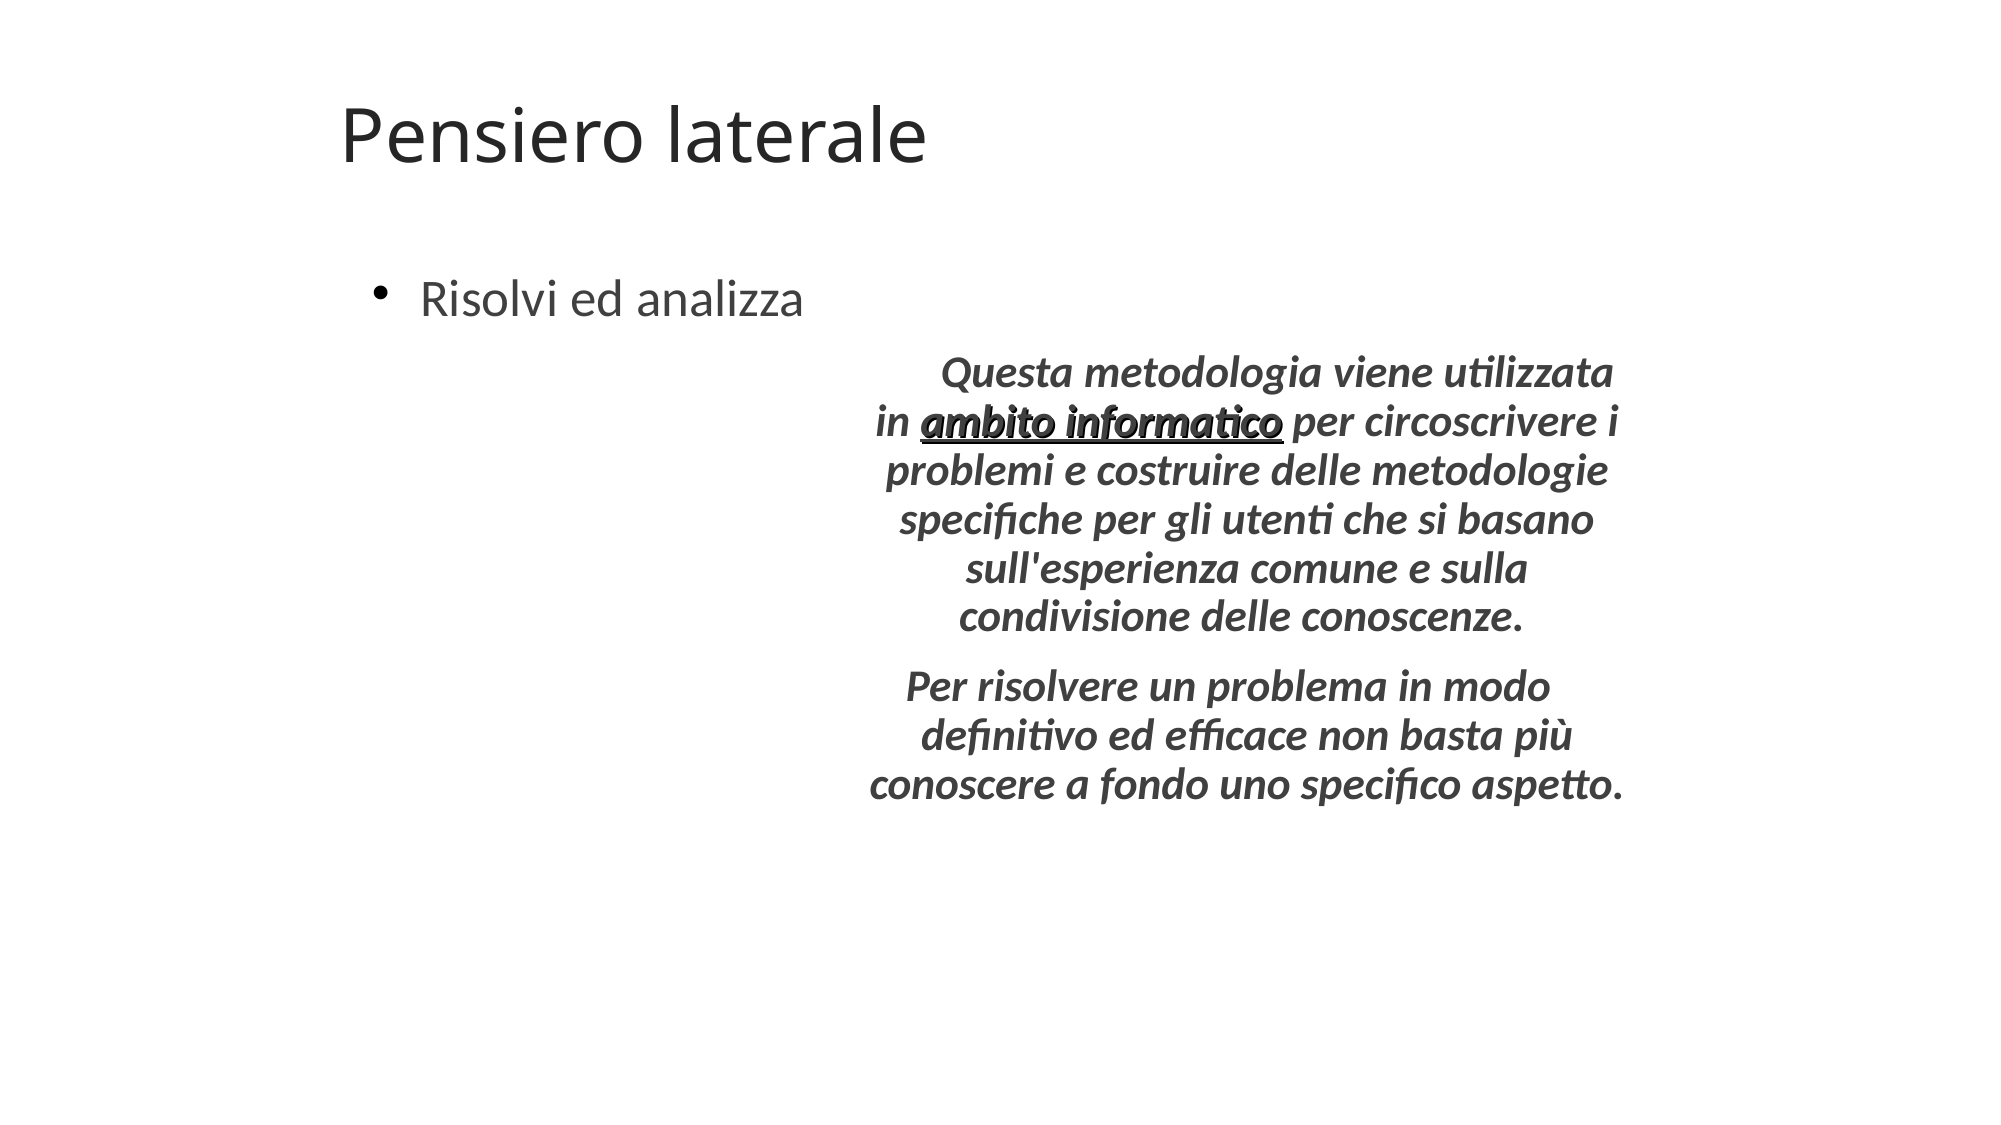

# Pensiero laterale
Risolvi ed analizza
	Questa metodologia viene utilizzata in ambito informatico per circoscrivere i problemi e costruire delle metodologie specifiche per gli utenti che si basano sull'esperienza comune e sulla condivisione delle conoscenze.
Per risolvere un problema in modo definitivo ed efficace non basta più conoscere a fondo uno specifico aspetto.